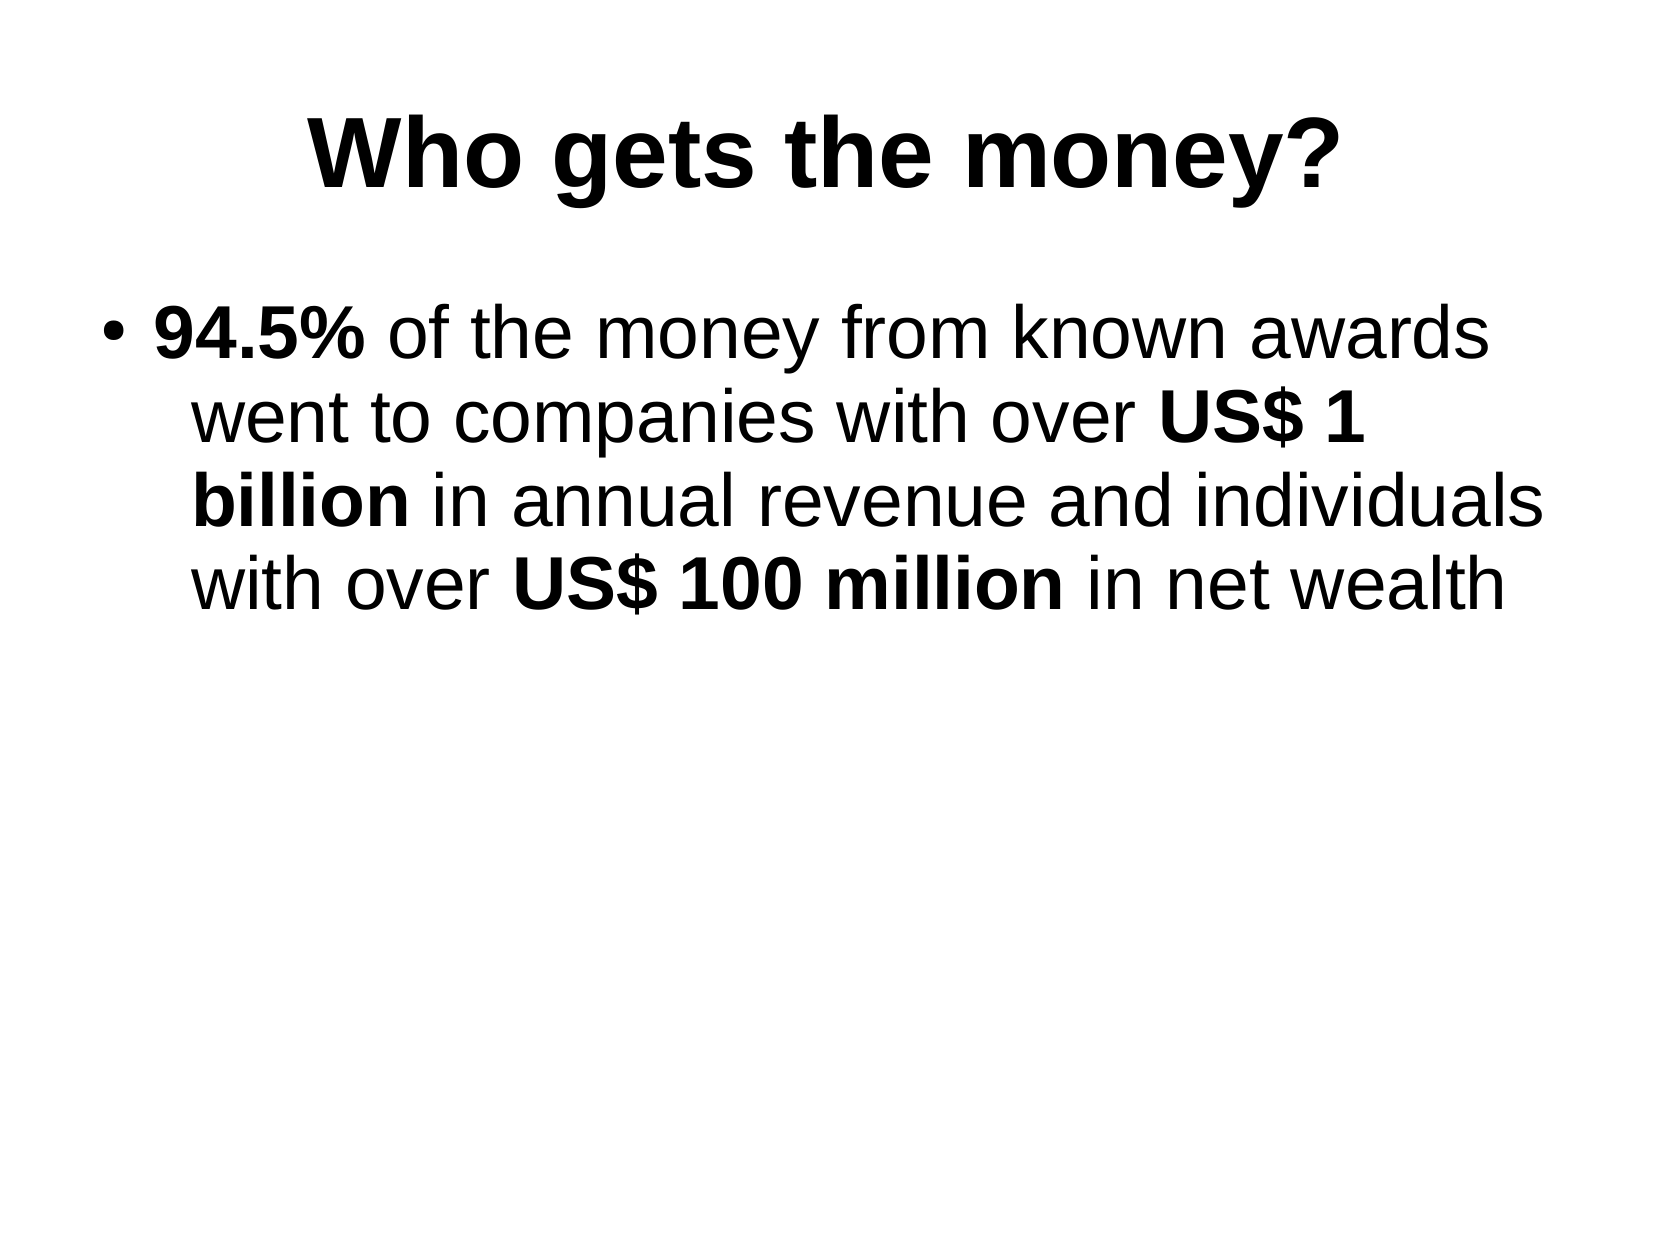

# Who gets the money?
94.5% of the money from known awards went to companies with over US$ 1 billion in annual revenue and individuals with over US$ 100 million in net wealth